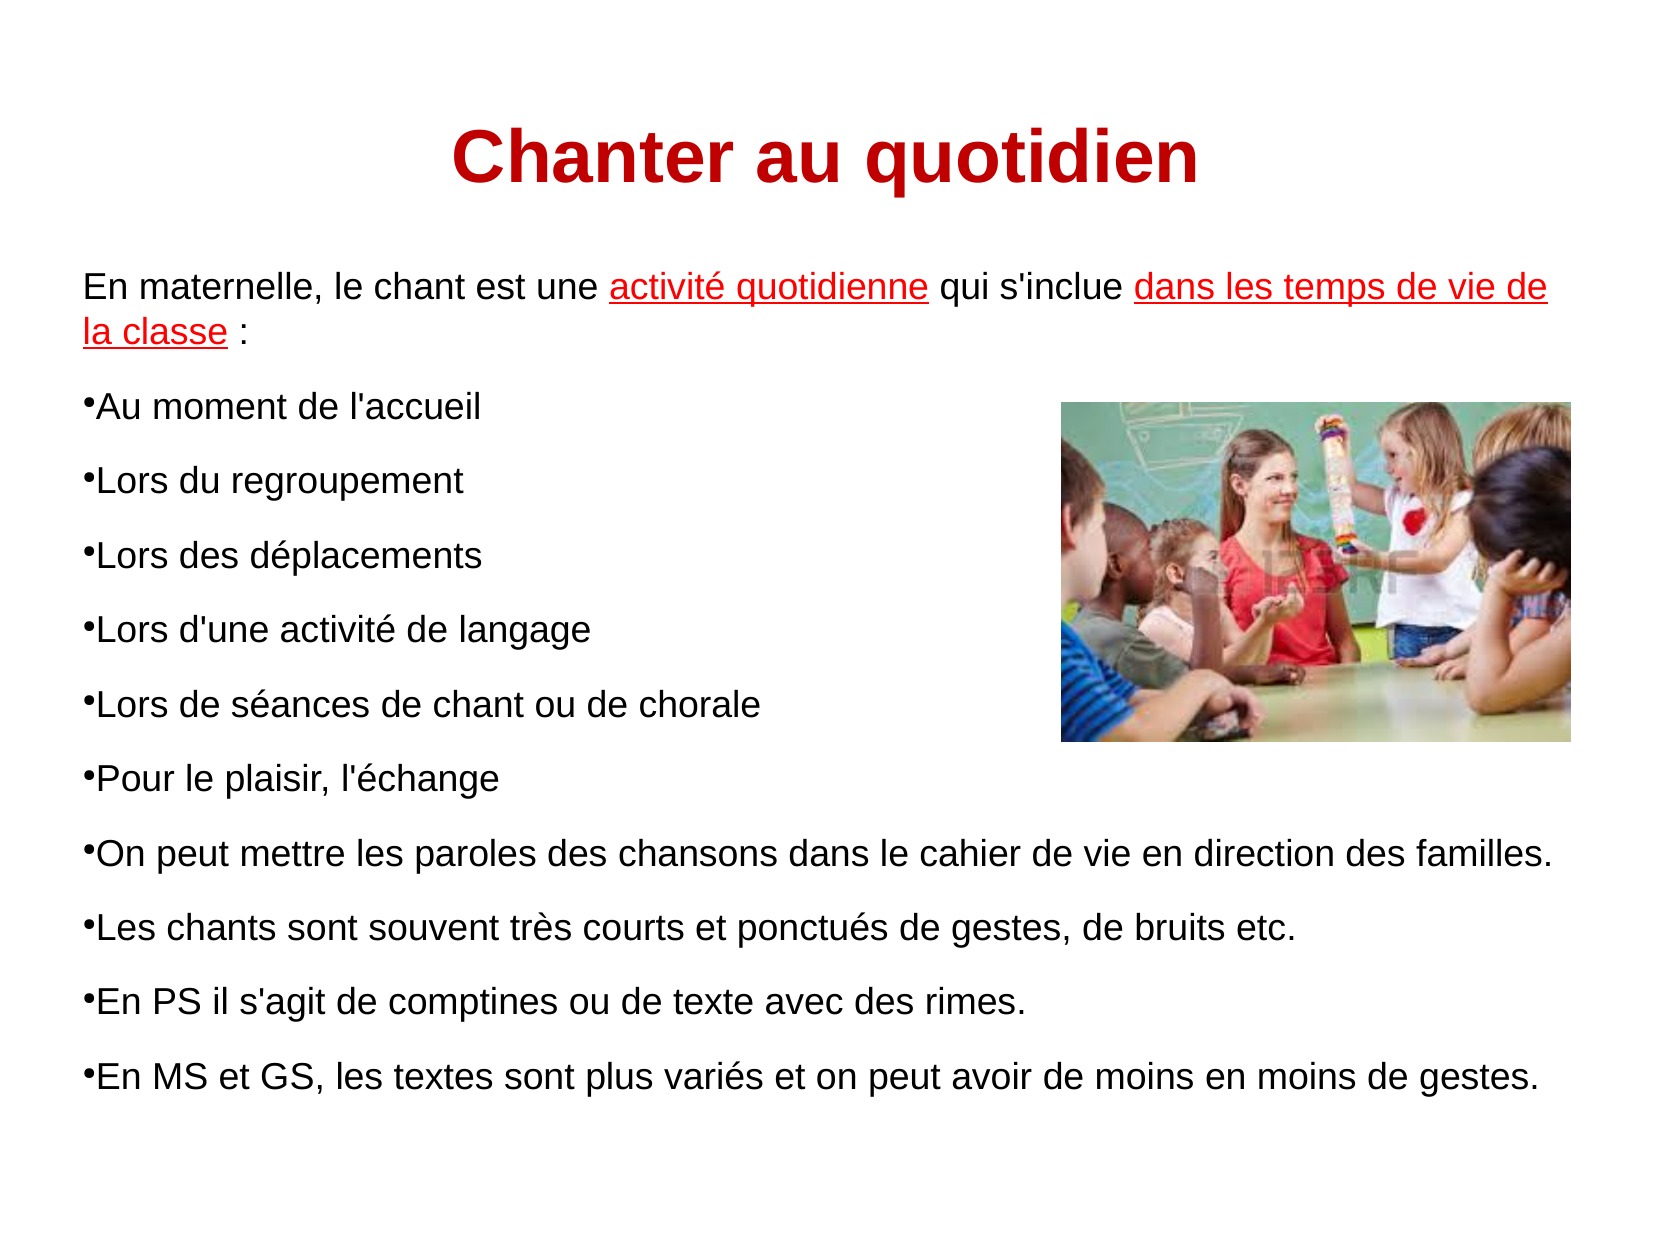

# Chanter au quotidien
En maternelle, le chant est une activité quotidienne qui s'inclue dans les temps de vie de la classe :
Au moment de l'accueil
Lors du regroupement
Lors des déplacements
Lors d'une activité de langage
Lors de séances de chant ou de chorale
Pour le plaisir, l'échange
On peut mettre les paroles des chansons dans le cahier de vie en direction des familles.
Les chants sont souvent très courts et ponctués de gestes, de bruits etc.
En PS il s'agit de comptines ou de texte avec des rimes.
En MS et GS, les textes sont plus variés et on peut avoir de moins en moins de gestes.